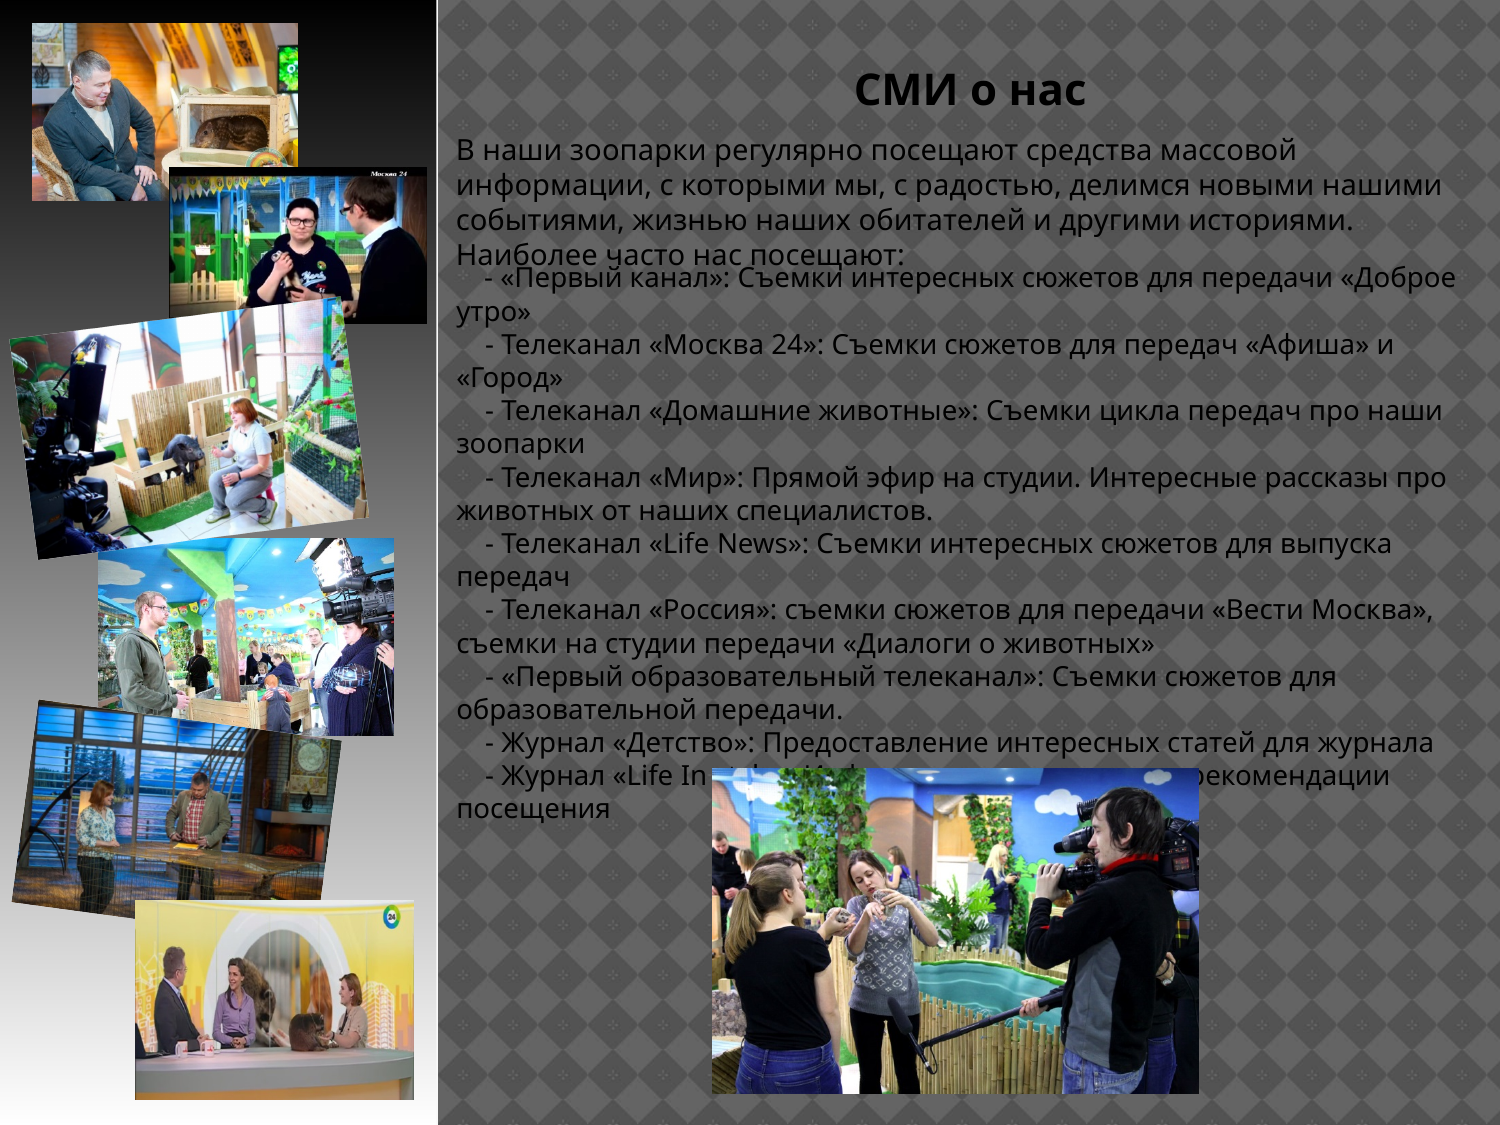

СМИ о нас
В наши зоопарки регулярно посещают средства массовой информации, с которыми мы, с радостью, делимся новыми нашими событиями, жизнью наших обитателей и другими историями. Наиболее часто нас посещают:
 - «Первый канал»: Съемки интересных сюжетов для передачи «Доброе утро»
 - Телеканал «Москва 24»: Съемки сюжетов для передач «Афиша» и «Город»
 - Телеканал «Домашние животные»: Съемки цикла передач про наши зоопарки
 - Телеканал «Мир»: Прямой эфир на студии. Интересные рассказы про животных от наших специалистов.
 - Телеканал «Life News»: Съемки интересных сюжетов для выпуска передач
 - Телеканал «Россия»: съемки сюжетов для передачи «Вести Москва», съемки на студии передачи «Диалоги о животных»
 - «Первый образовательный телеканал»: Съемки сюжетов для образовательной передачи.
 - Журнал «Детство»: Предоставление интересных статей для журнала
 - Журнал «Life In style»: Информация о зоопарках и рекомендации посещения